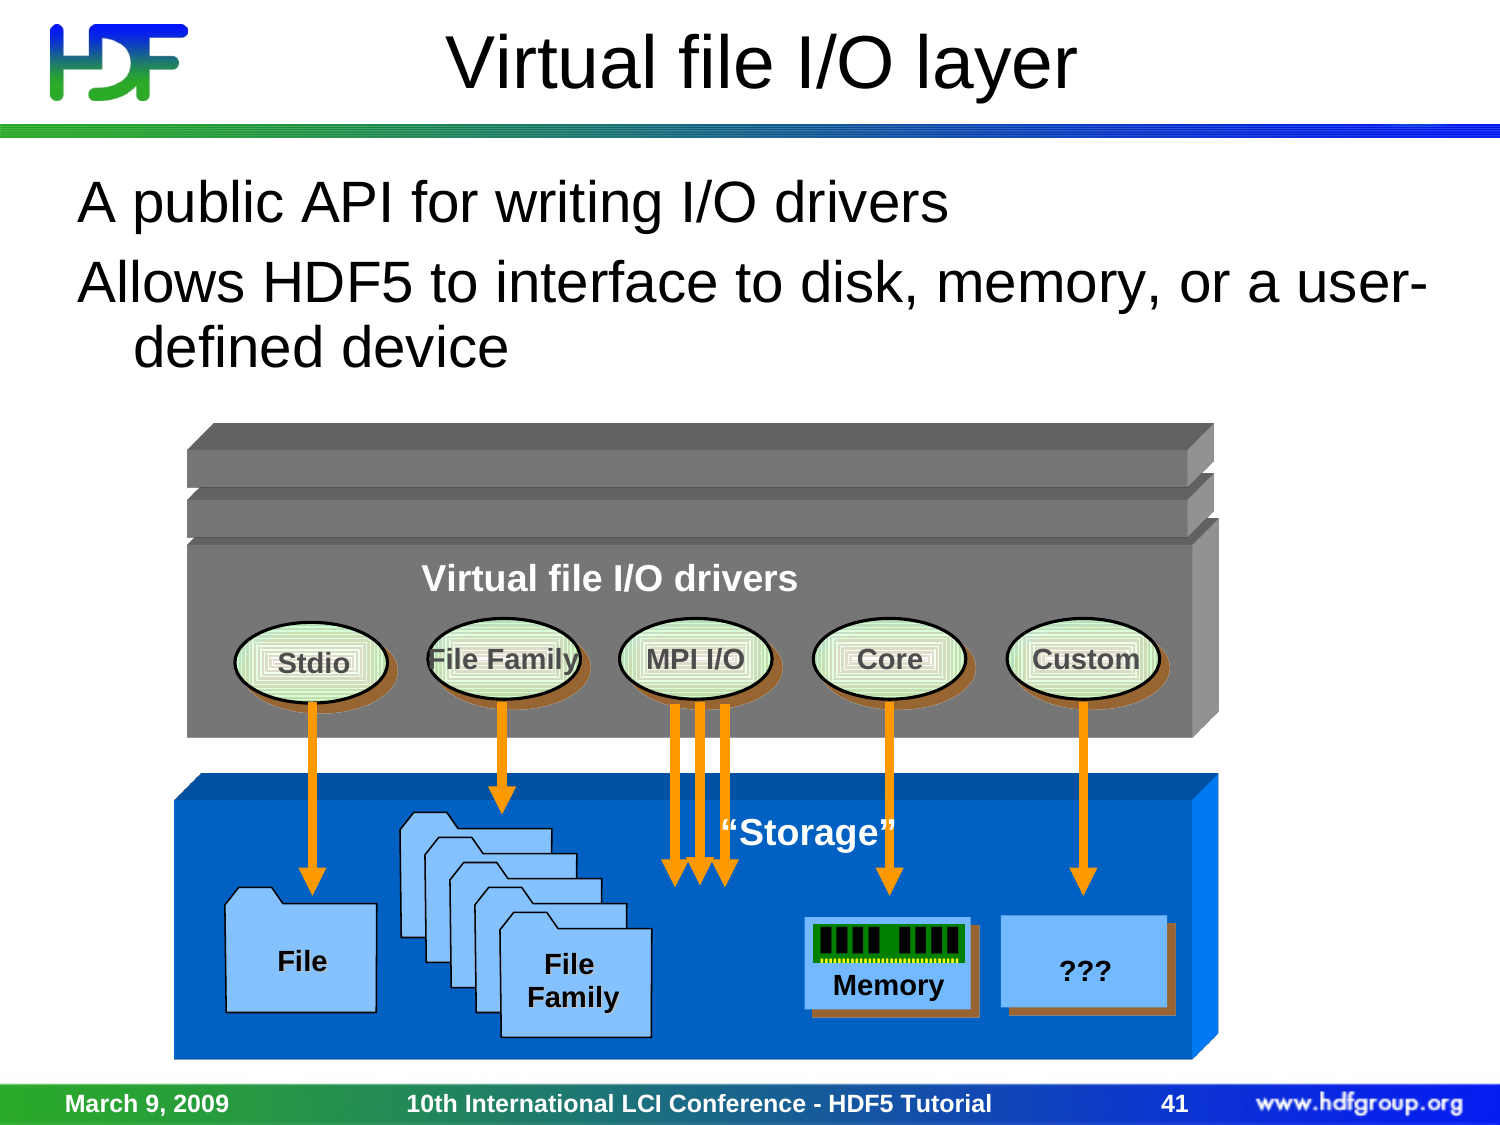

# Virtual file I/O layer
A public API for writing I/O drivers
Allows HDF5 to interface to disk, memory, or a user-defined device
Virtual file I/O drivers
File Family
MPI I/O
Core
Custom
Stdio
“Storage”
File
File
Family
???
Memory
March 9, 2009
10th International LCI Conference - HDF5 Tutorial